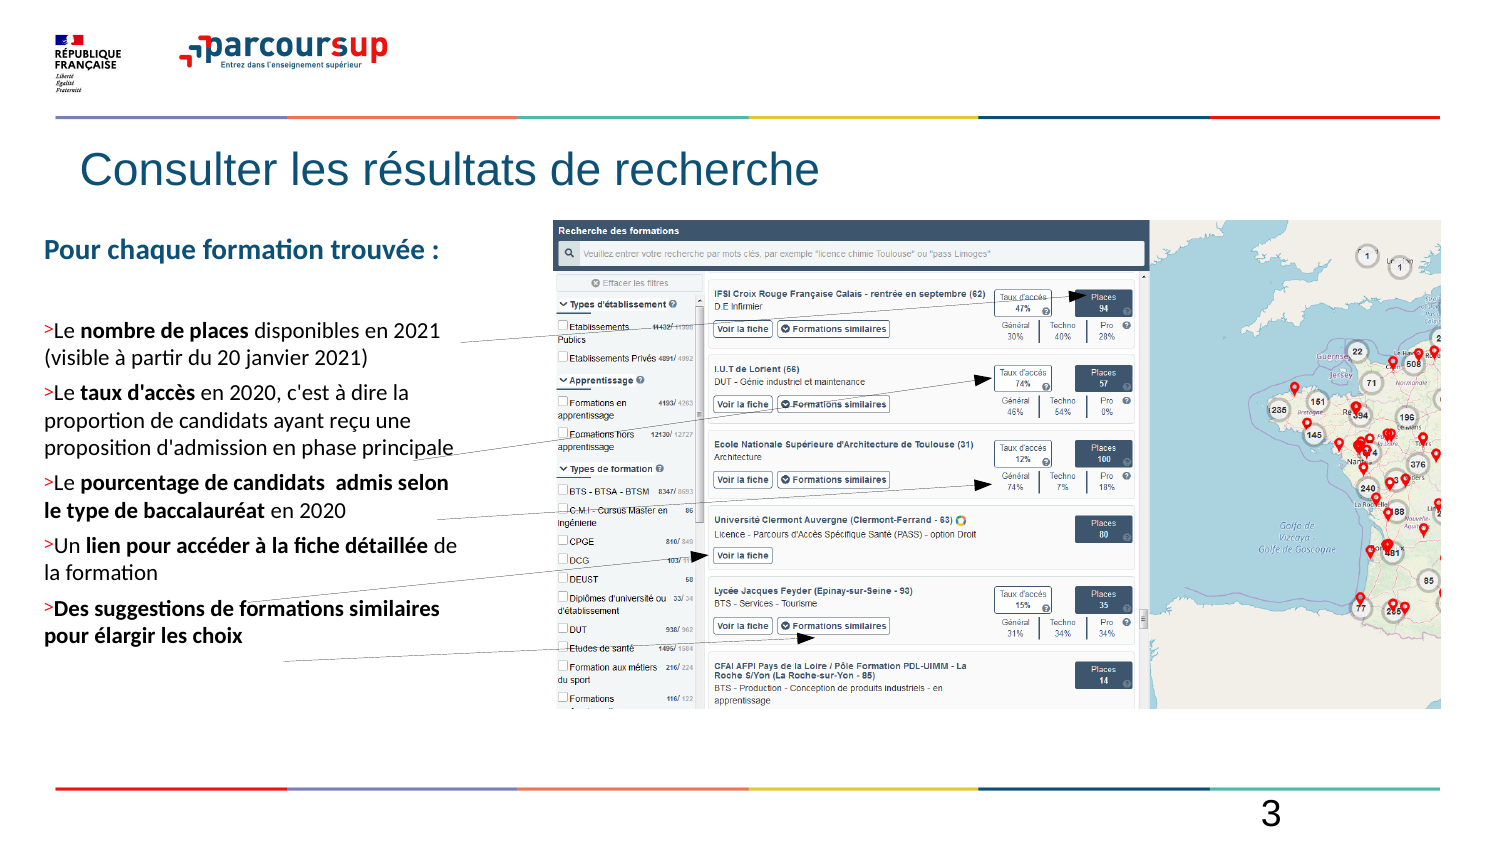

# Consulter les résultats de recherche
Pour chaque formation trouvée :
Le nombre de places disponibles en 2021 (visible à partir du 20 janvier 2021)
Le taux d'accès en 2020, c'est à dire la proportion de candidats ayant reçu une proposition d'admission en phase principale
Le pourcentage de candidats admis selon le type de baccalauréat en 2020
Un lien pour accéder à la fiche détaillée de la formation
Des suggestions de formations similaires pour élargir les choix